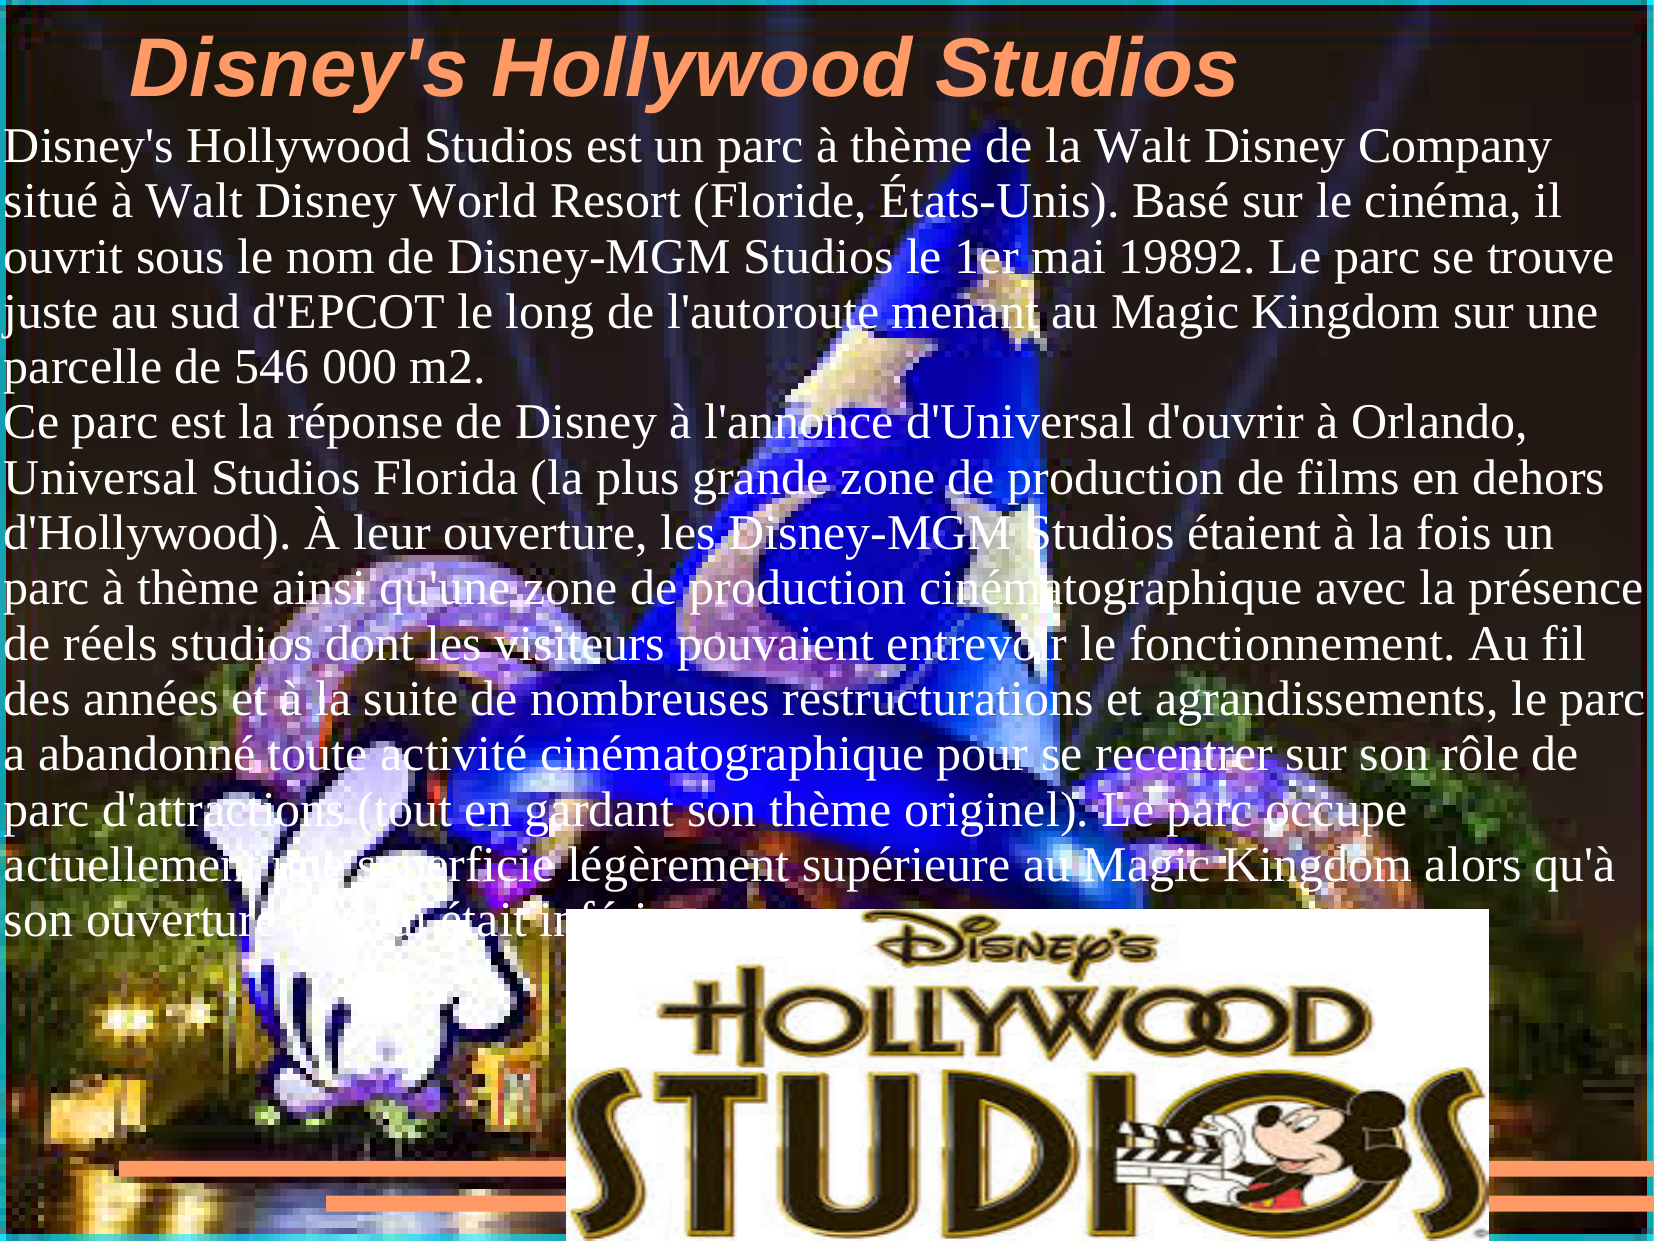

# Disney's Hollywood Studios
Disney's Hollywood Studios est un parc à thème de la Walt Disney Company situé à Walt Disney World Resort (Floride, États-Unis). Basé sur le cinéma, il ouvrit sous le nom de Disney-MGM Studios le 1er mai 19892. Le parc se trouve juste au sud d'EPCOT le long de l'autoroute menant au Magic Kingdom sur une parcelle de 546 000 m2.
Ce parc est la réponse de Disney à l'annonce d'Universal d'ouvrir à Orlando, Universal Studios Florida (la plus grande zone de production de films en dehors d'Hollywood). À leur ouverture, les Disney-MGM Studios étaient à la fois un parc à thème ainsi qu'une zone de production cinématographique avec la présence de réels studios dont les visiteurs pouvaient entrevoir le fonctionnement. Au fil des années et à la suite de nombreuses restructurations et agrandissements, le parc a abandonné toute activité cinématographique pour se recentrer sur son rôle de parc d'attractions (tout en gardant son thème originel). Le parc occupe actuellement une superficie légèrement supérieure au Magic Kingdom alors qu'à son ouverture elle lui était inférieure